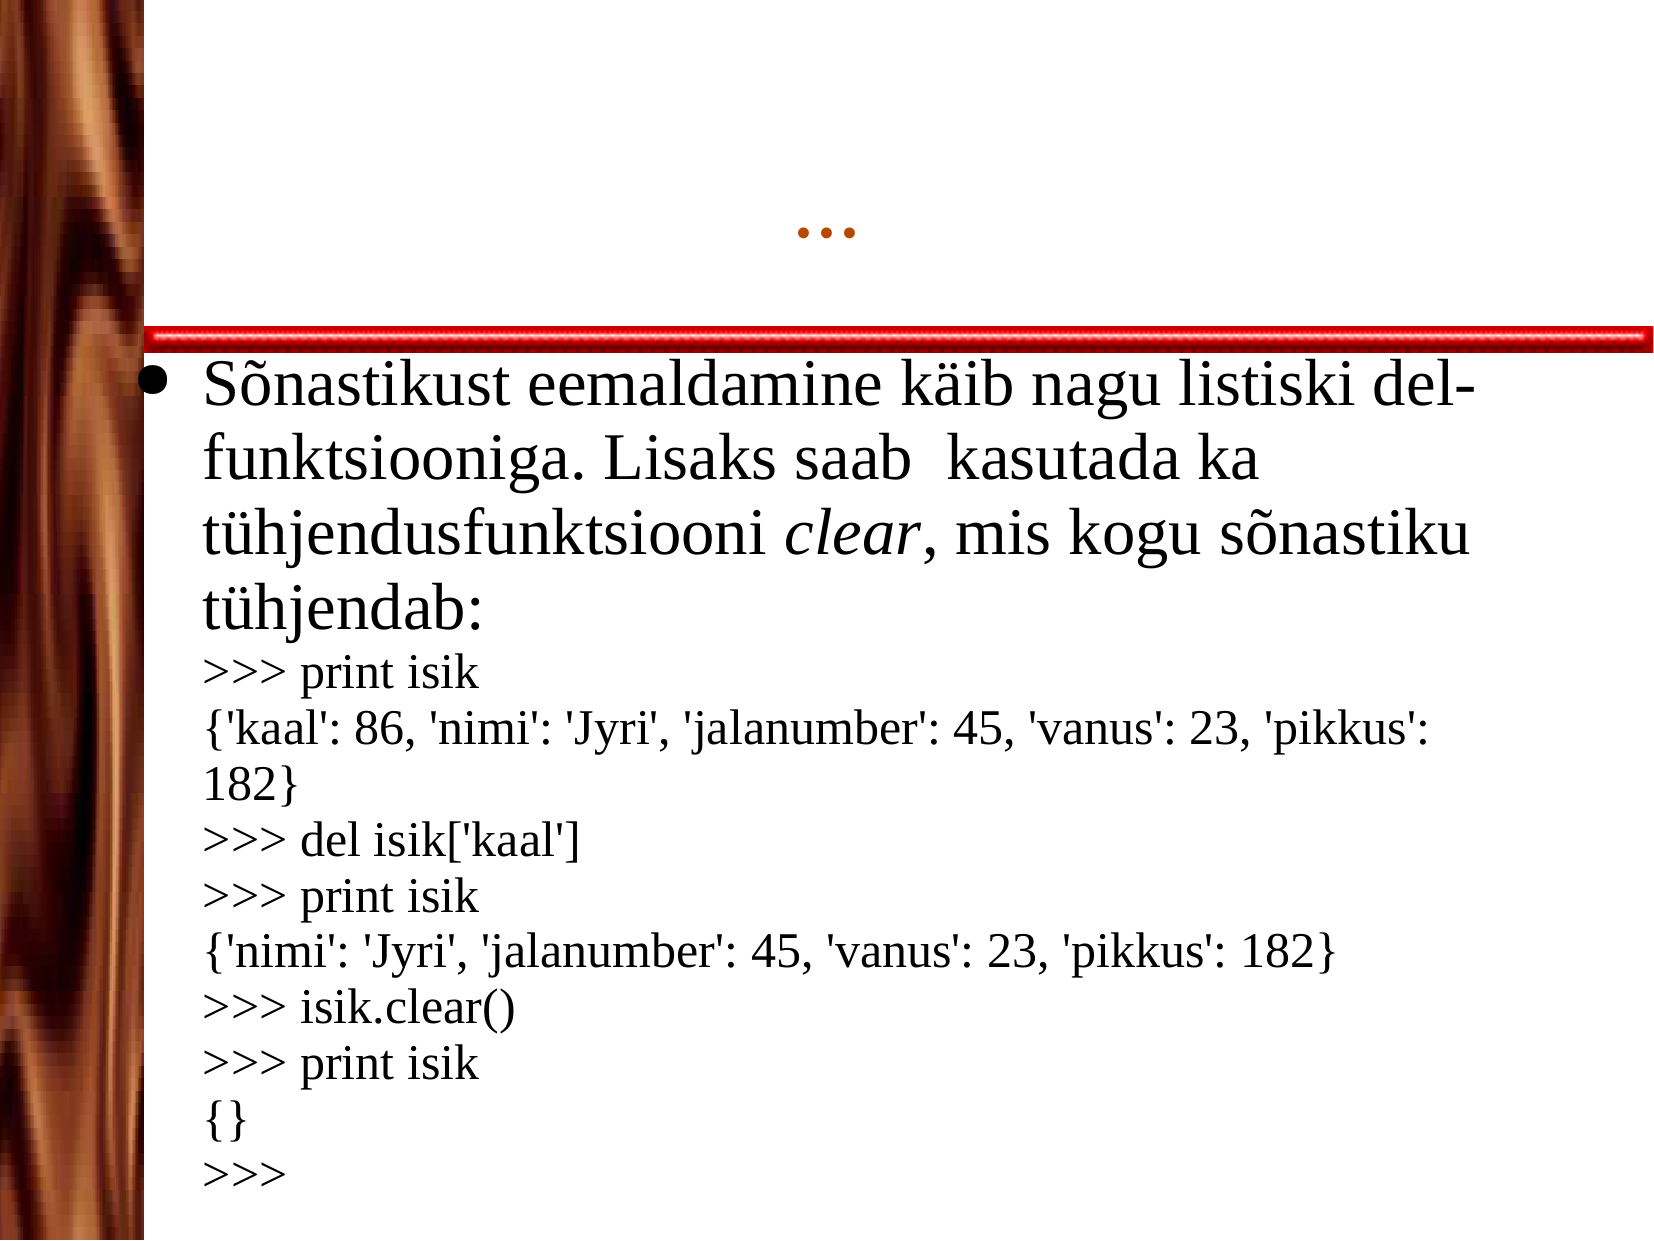

# ...
Sõnastikust eemaldamine käib nagu listiski del-funktsiooniga. Lisaks saab kasutada ka tühjendusfunktsiooni clear, mis kogu sõnastiku tühjendab:
>>> print isik
{'kaal': 86, 'nimi': 'Jyri', 'jalanumber': 45, 'vanus': 23, 'pikkus': 182}
>>> del isik['kaal']
>>> print isik
{'nimi': 'Jyri', 'jalanumber': 45, 'vanus': 23, 'pikkus': 182}
>>> isik.clear()
>>> print isik
{}
>>>